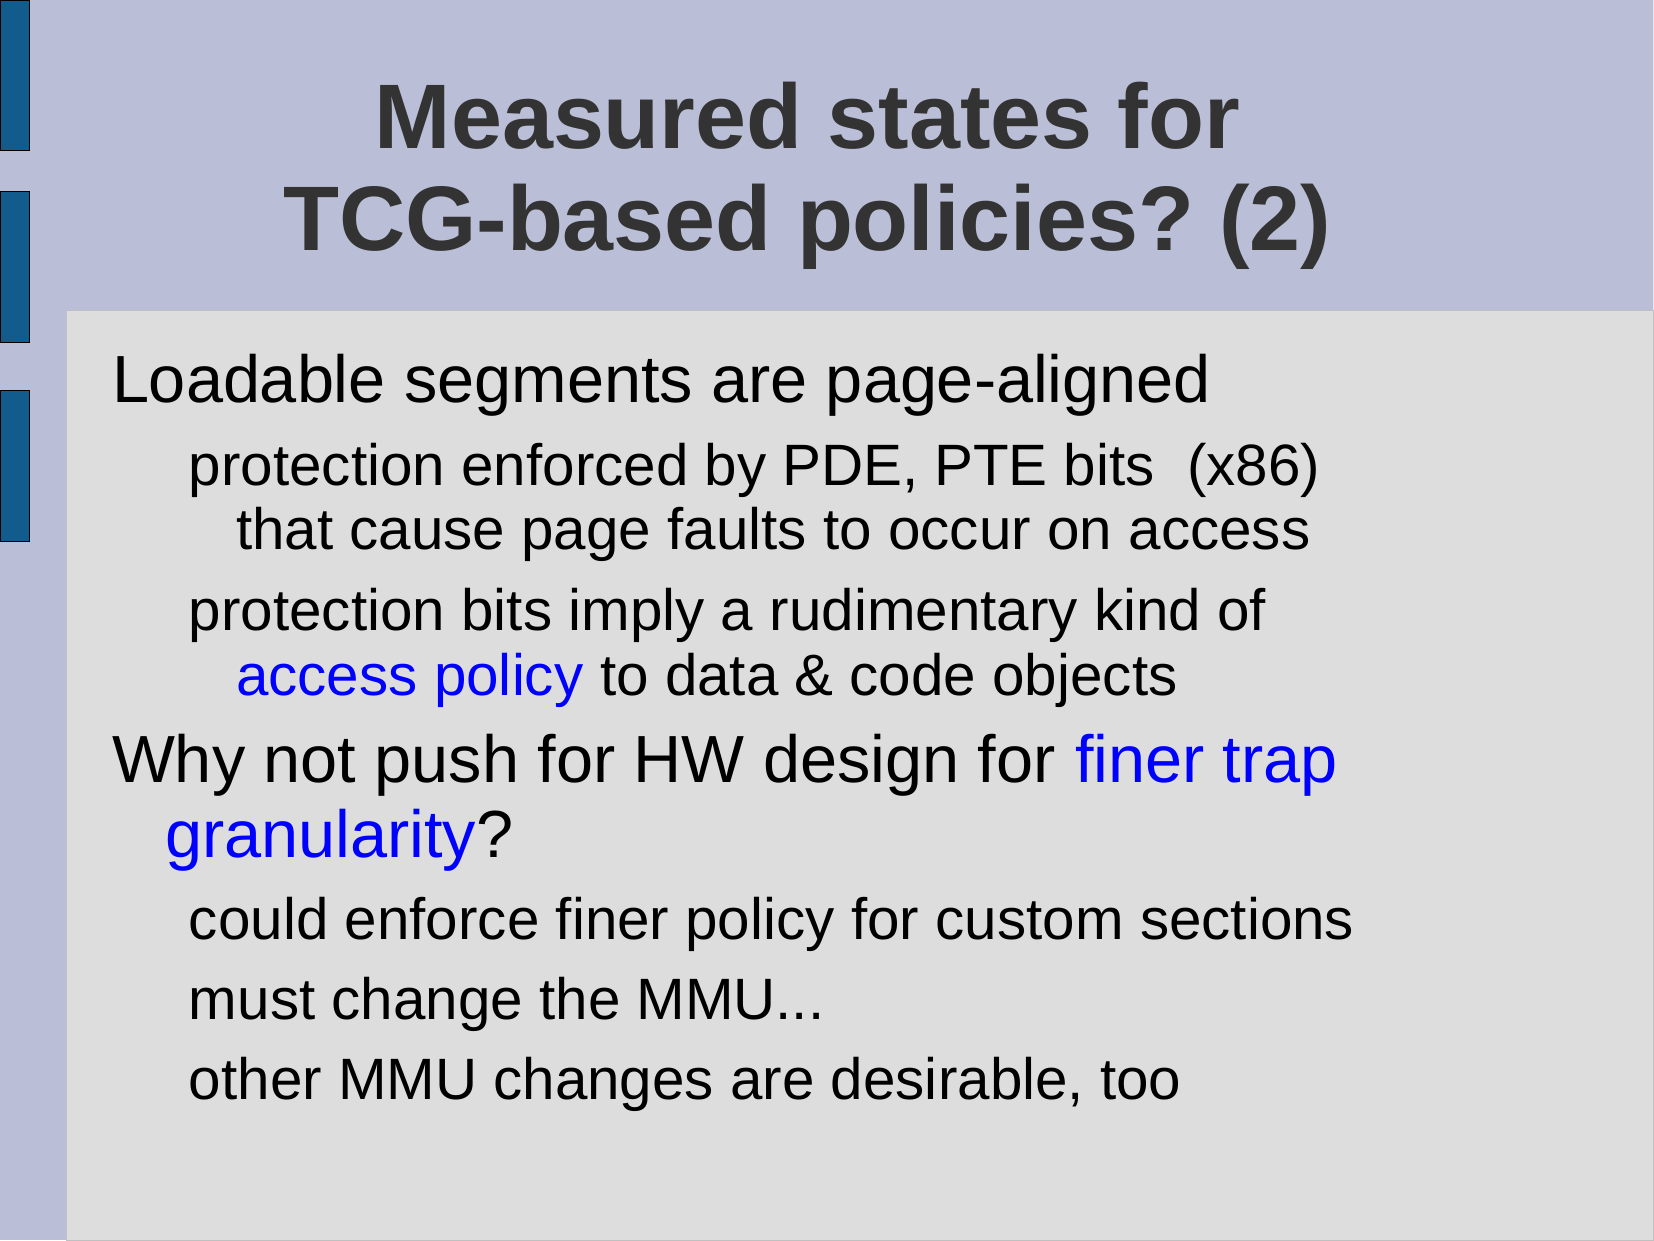

# Measured states for TCG-based policies? (2)
Loadable segments are page-aligned
protection enforced by PDE, PTE bits (x86)
that cause page faults to occur on access
protection bits imply a rudimentary kind of
access policy to data & code objects
Why not push for HW design for finer trap granularity?
could enforce finer policy for custom sections
must change the MMU...
other MMU changes are desirable, too